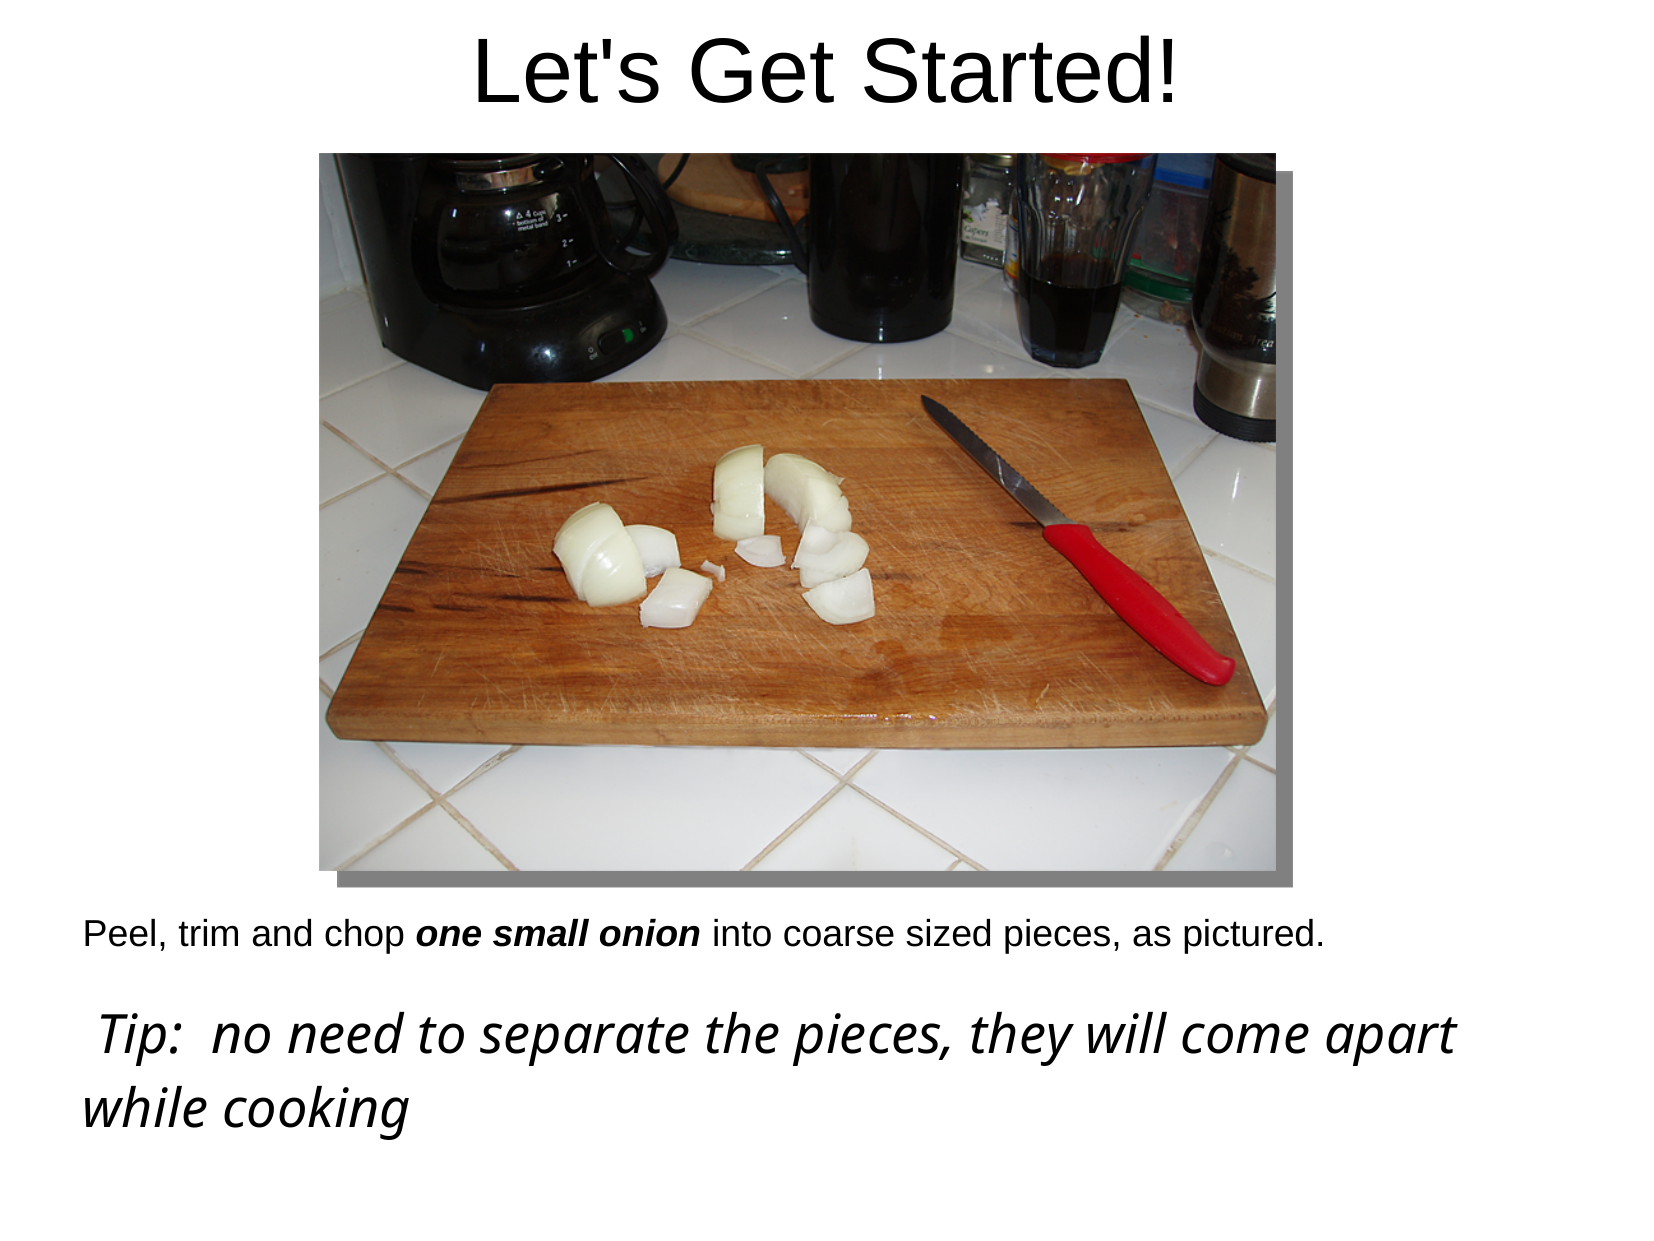

# Let's Get Started!
Peel, trim and chop one small onion into coarse sized pieces, as pictured.
 Tip: no need to separate the pieces, they will come apart while cooking